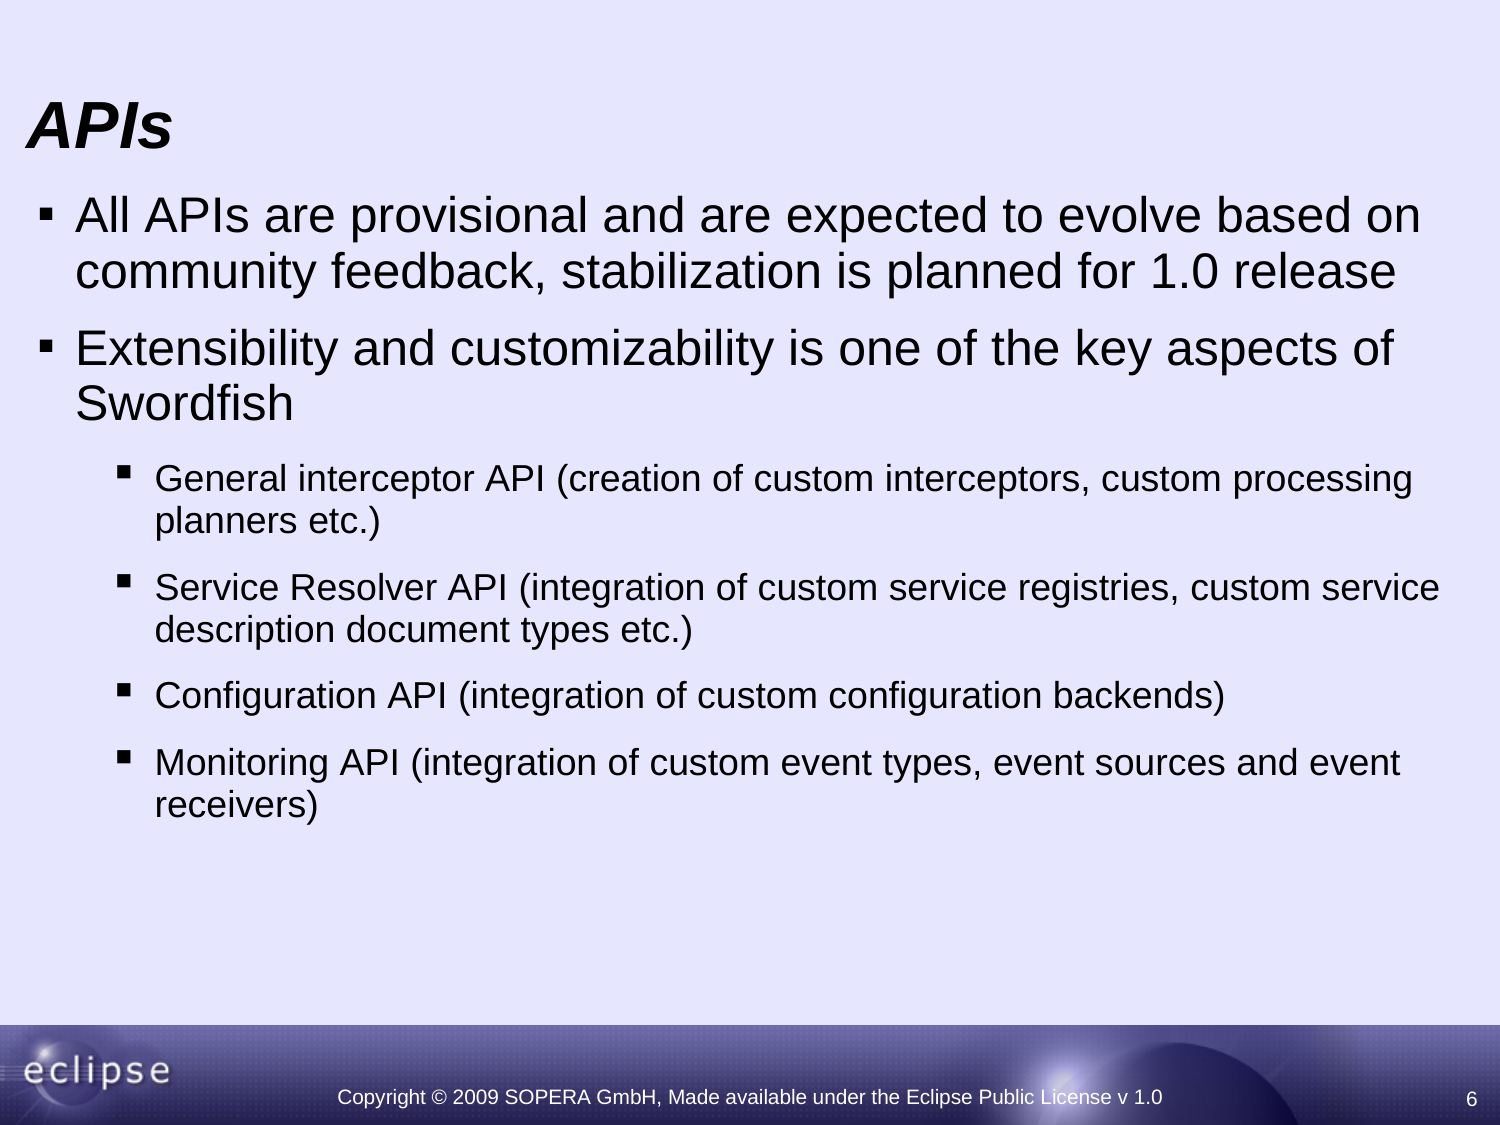

# APIs
All APIs are provisional and are expected to evolve based on community feedback, stabilization is planned for 1.0 release
Extensibility and customizability is one of the key aspects of Swordfish
General interceptor API (creation of custom interceptors, custom processing planners etc.)
Service Resolver API (integration of custom service registries, custom service description document types etc.)
Configuration API (integration of custom configuration backends)
Monitoring API (integration of custom event types, event sources and event receivers)